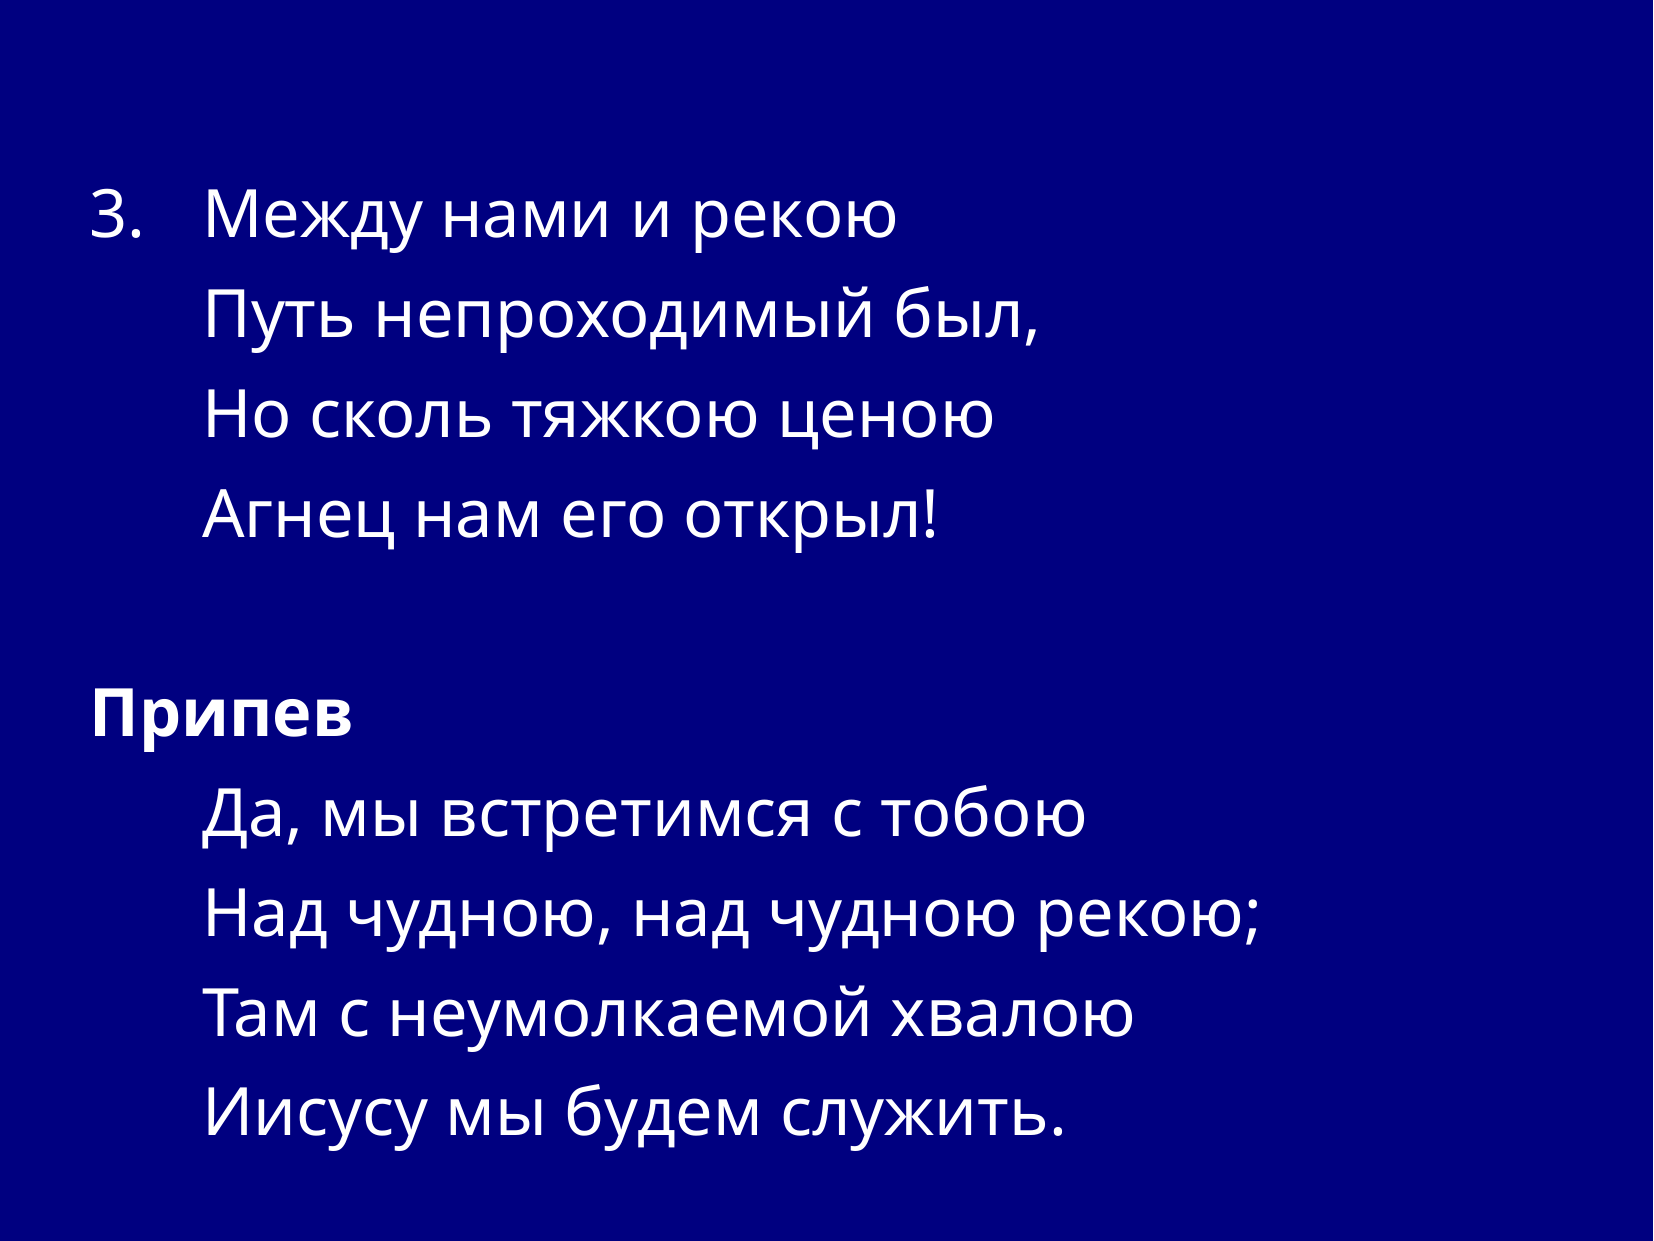

3.	Между нами и рекою
	Путь непроходимый был,
	Но сколь тяжкою ценою
	Агнец нам его открыл!
Припев
	Да, мы встретимся с тобою
	Над чудною, над чудною рекою;
	Там с неумолкаемой хвалою
	Иисусу мы будем служить.